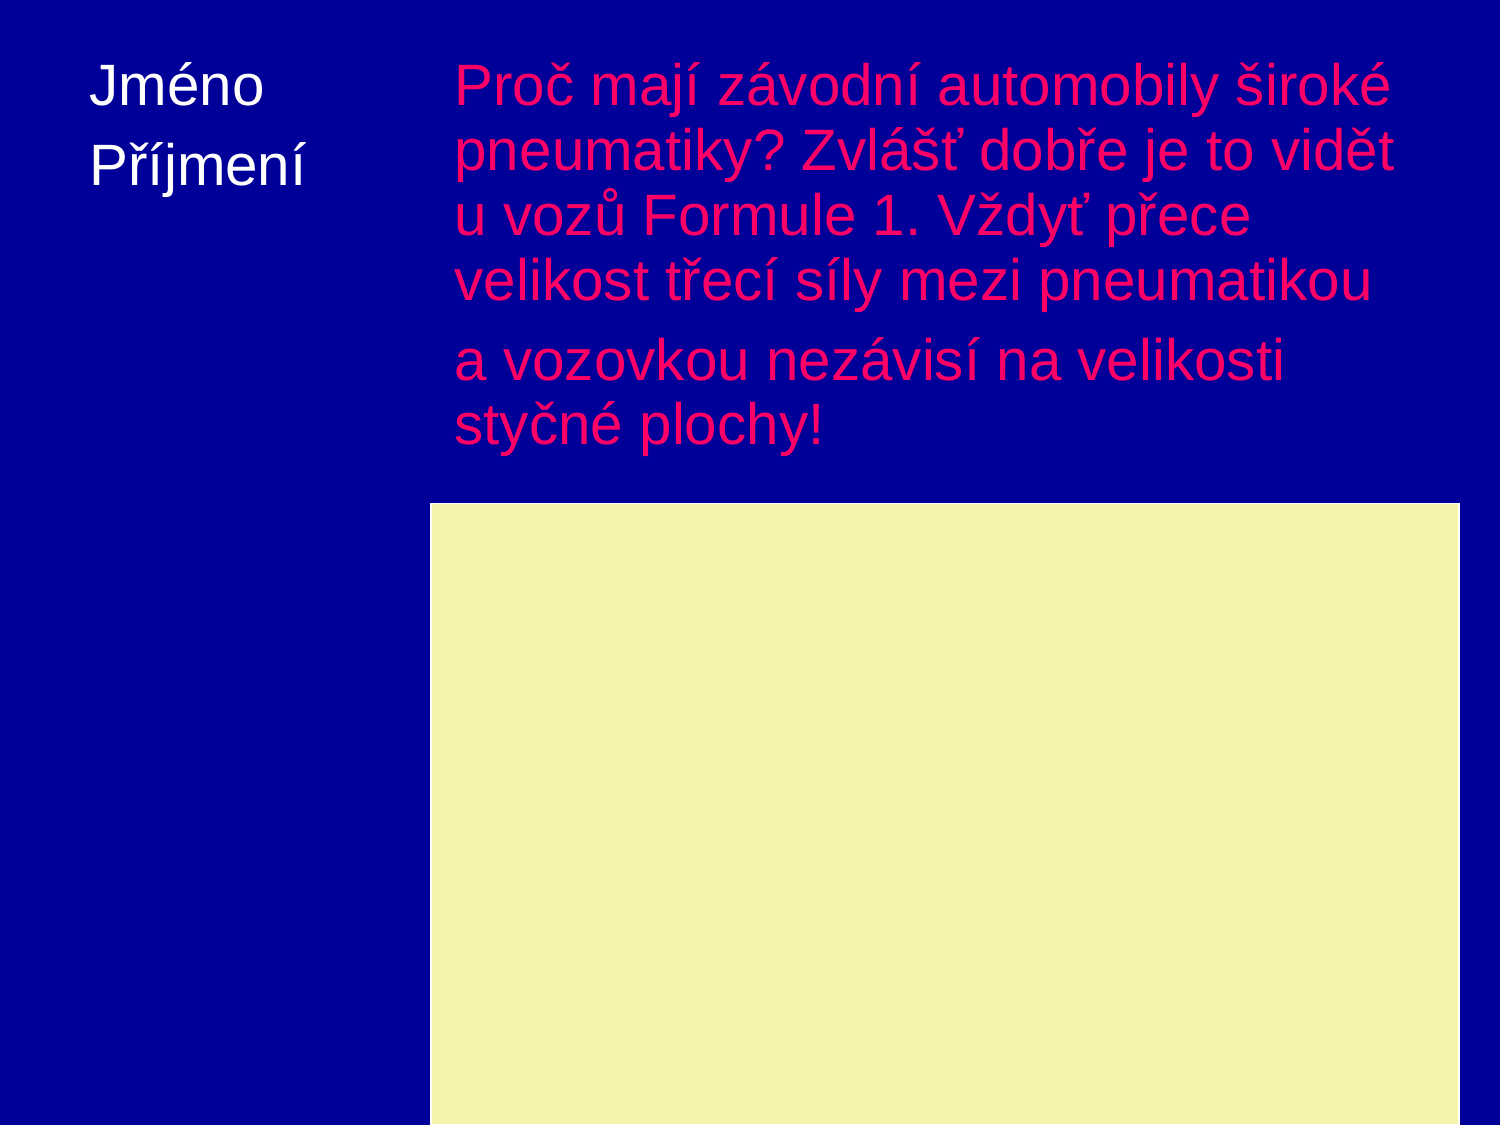

Jméno
Příjmení
Proč mají závodní automobily široké pneumatiky? Zvlášť dobře je to vidět u vozů Formule 1. Vždyť přece velikost třecí síly mezi pneumatikou
a vozovkou nezávisí na velikosti styčné plochy!
Sportovní vozy jsou stavěny pro razantnější
jízdu, při které se kola dostávají často do
smyku. V něm se však pneumatika v místě
kontaktu se zemí může nahřát natolik, že začne tát. Vzniklá tavenina pak silně snižuje
velikost třecí síly. V širší pneumatice se ohřev
rozloží do větší plochy a pneumatice
nebezpečí tání nehrozí.